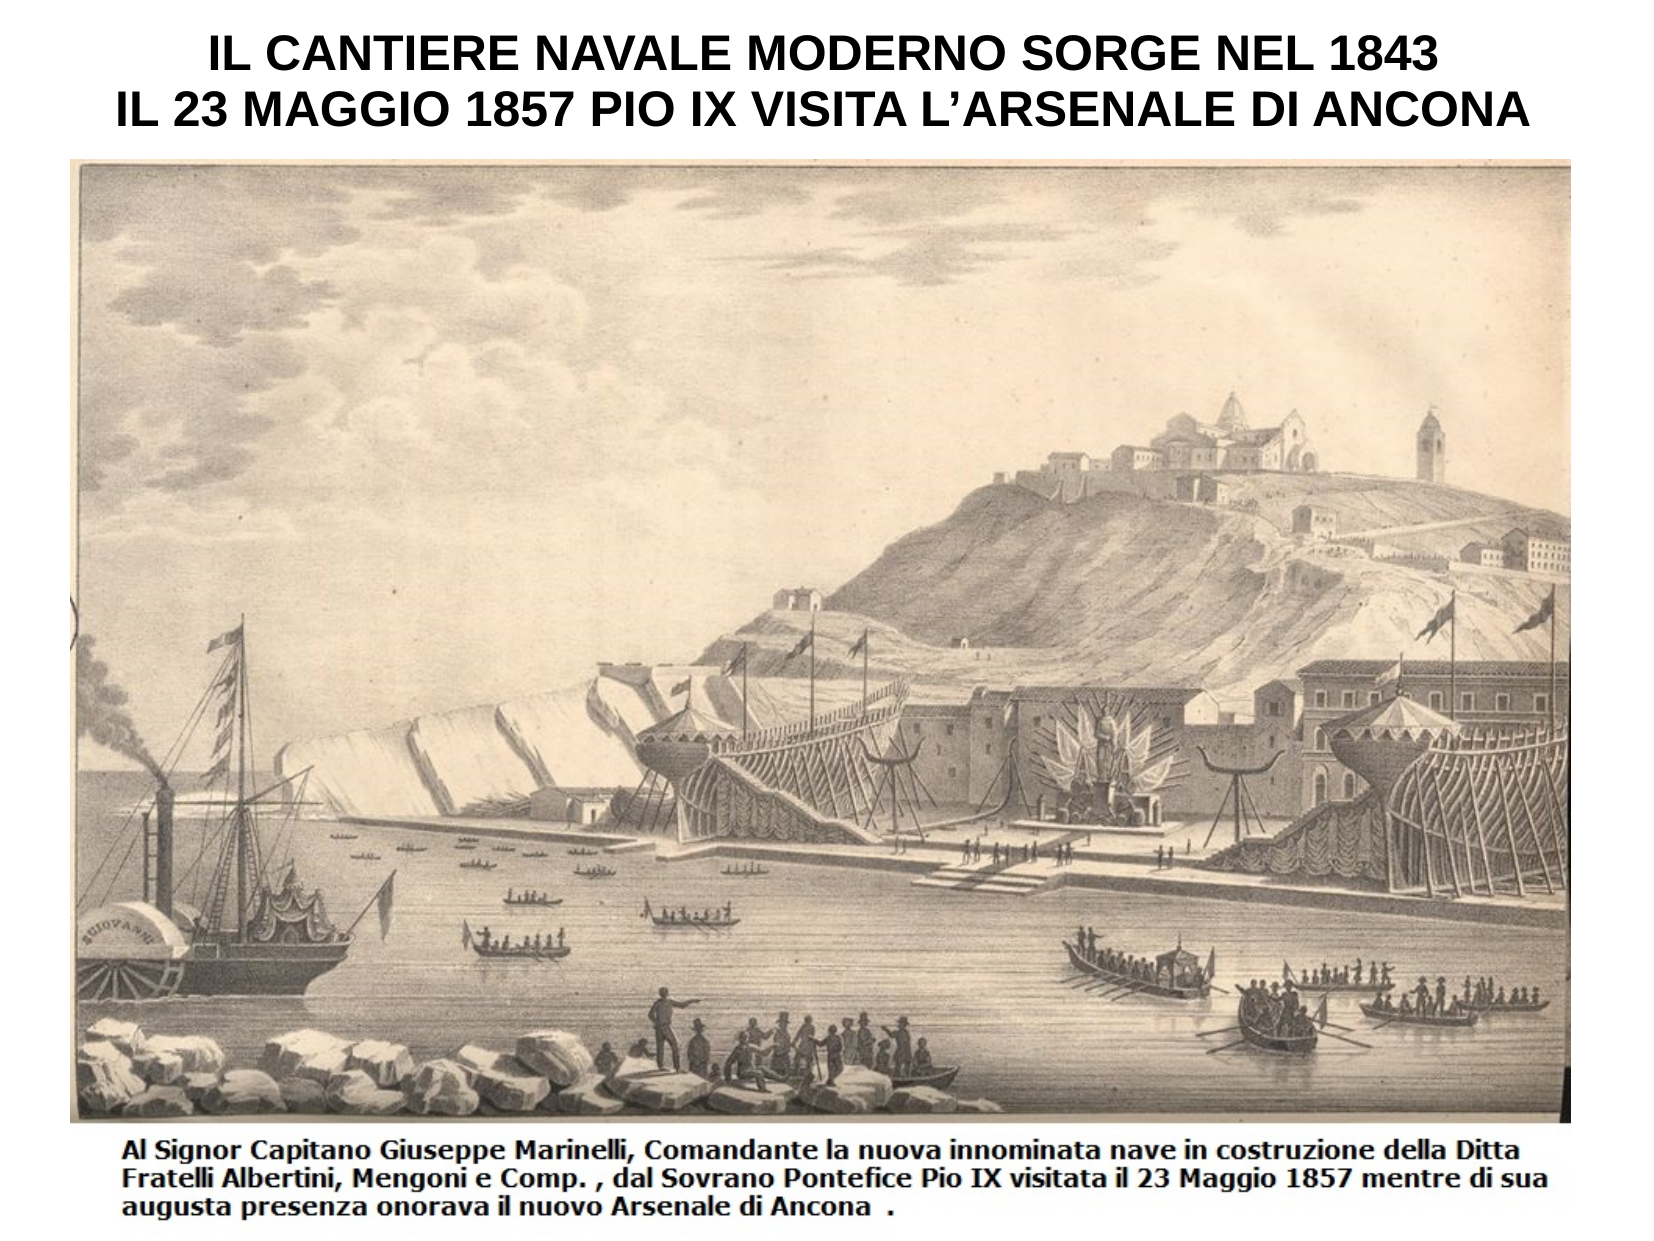

IL CANTIERE NAVALE MODERNO SORGE NEL 1843
IL 23 MAGGIO 1857 PIO IX VISITA L’ARSENALE DI ANCONA